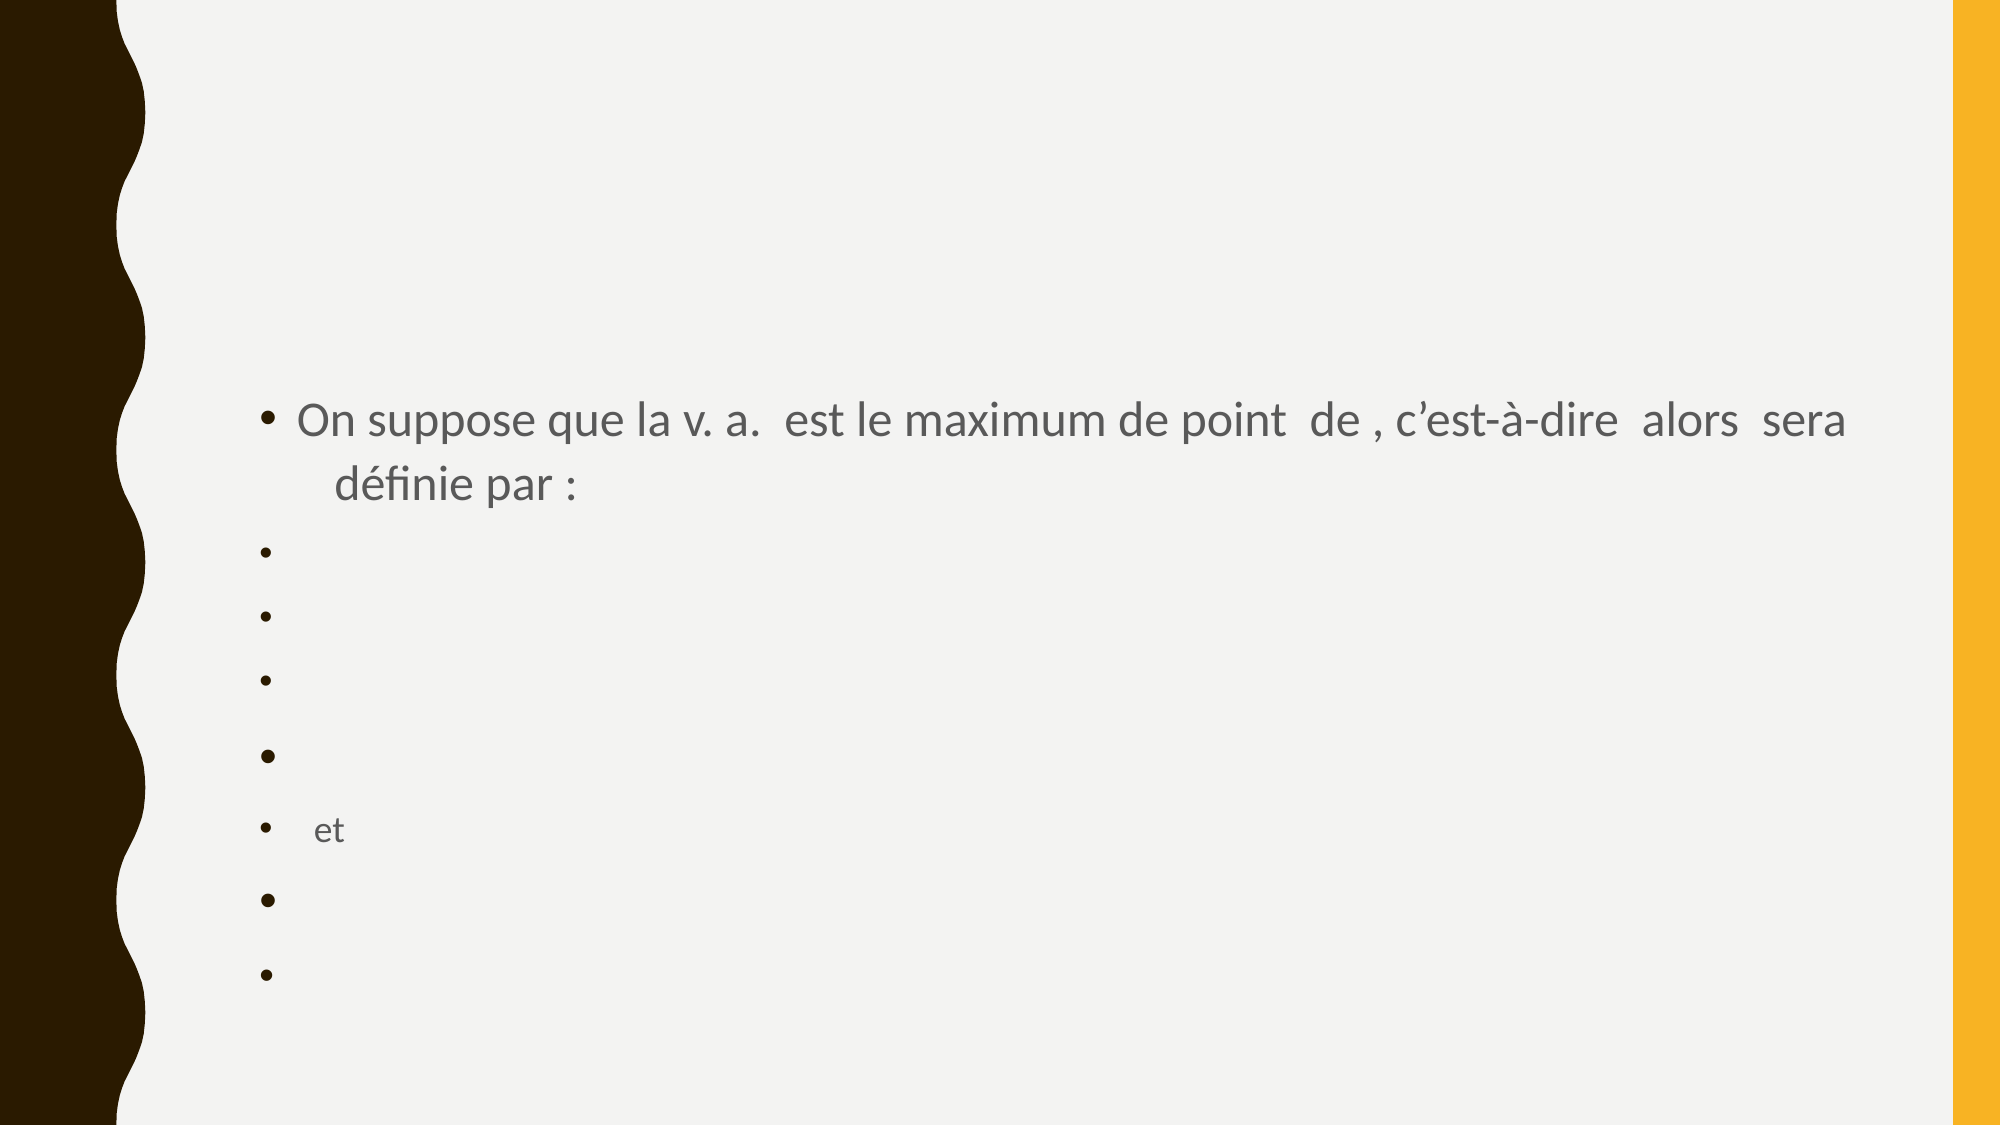

# On suppose que la v. a. est le maximum de point de , c’est-à-dire alors sera définie par :
 et